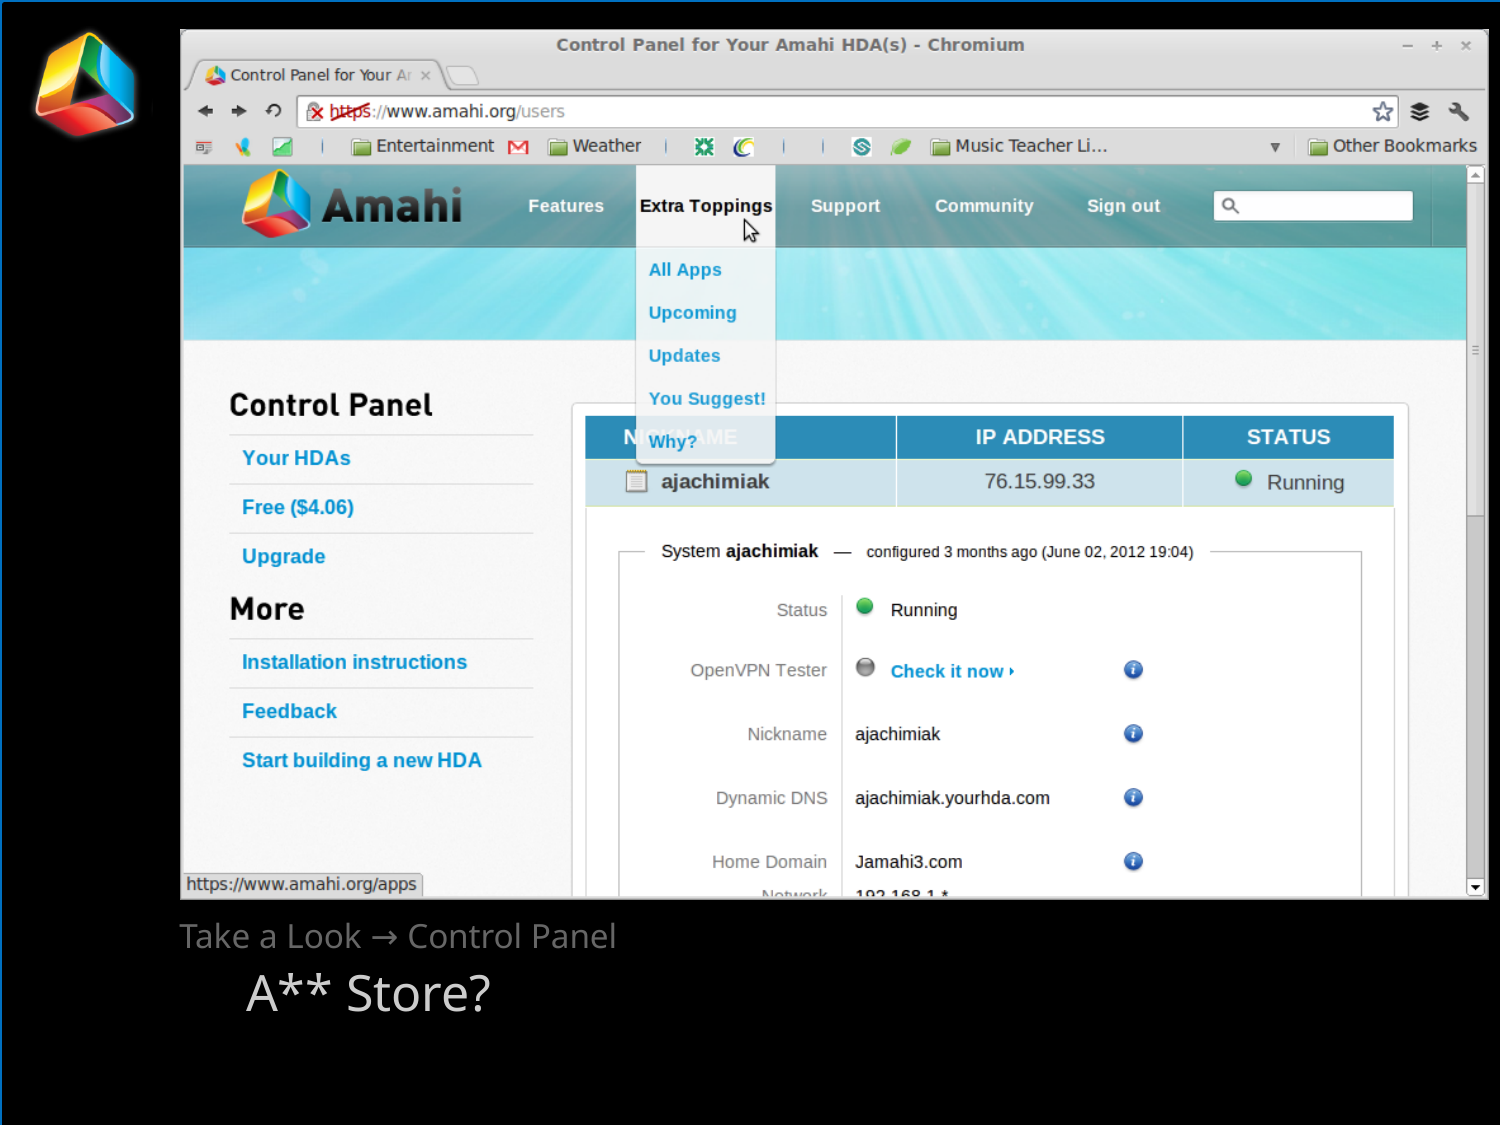

# Installation
 Take a Look → Control Panel
	A** Store?